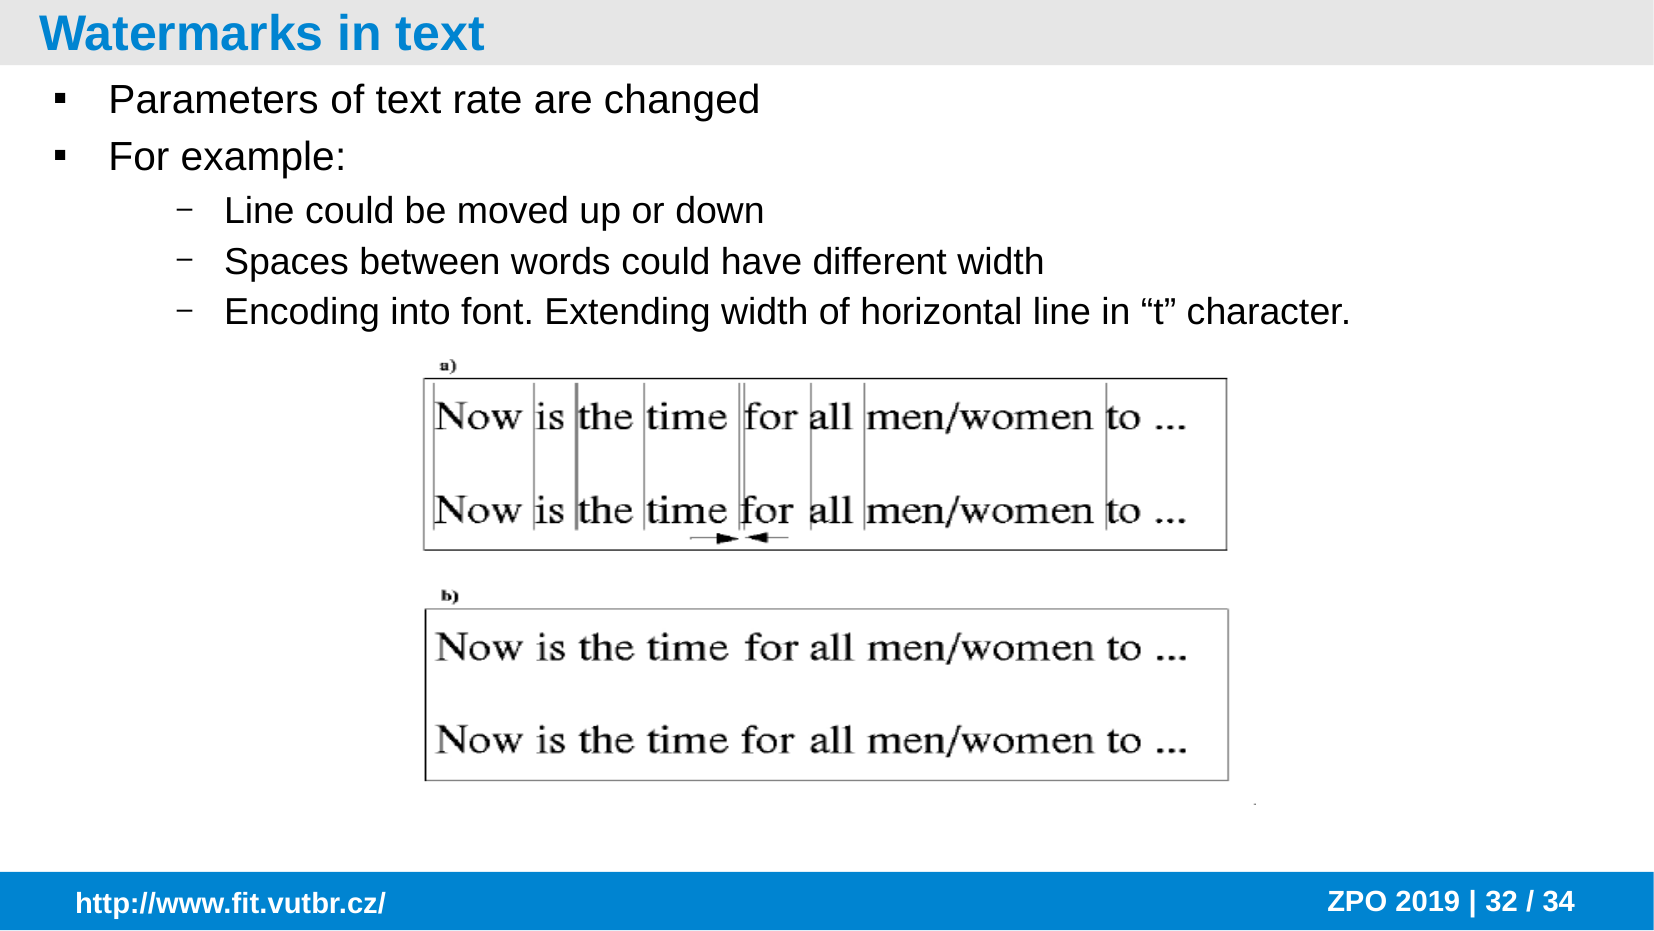

# Watermarks in text
Parameters of text rate are changed
For example:
Line could be moved up or down
Spaces between words could have different width
Encoding into font. Extending width of horizontal line in “t” character.